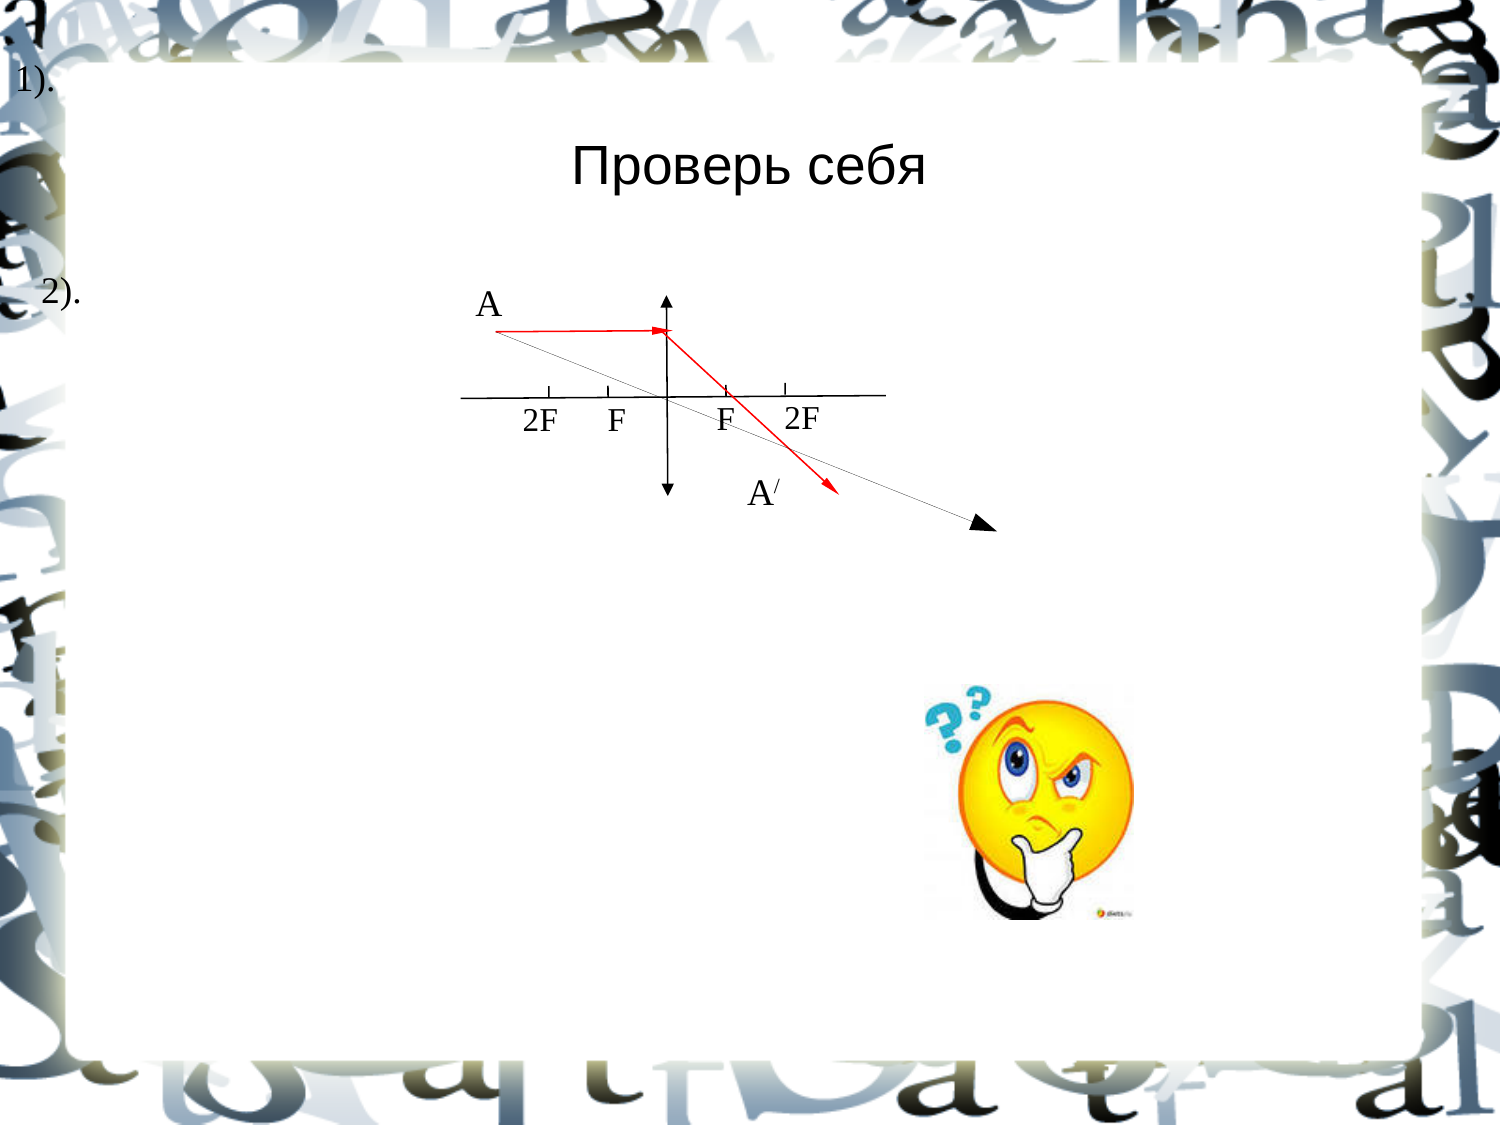

1).
# Проверь себя
2).
А
2F F F 2F
А/